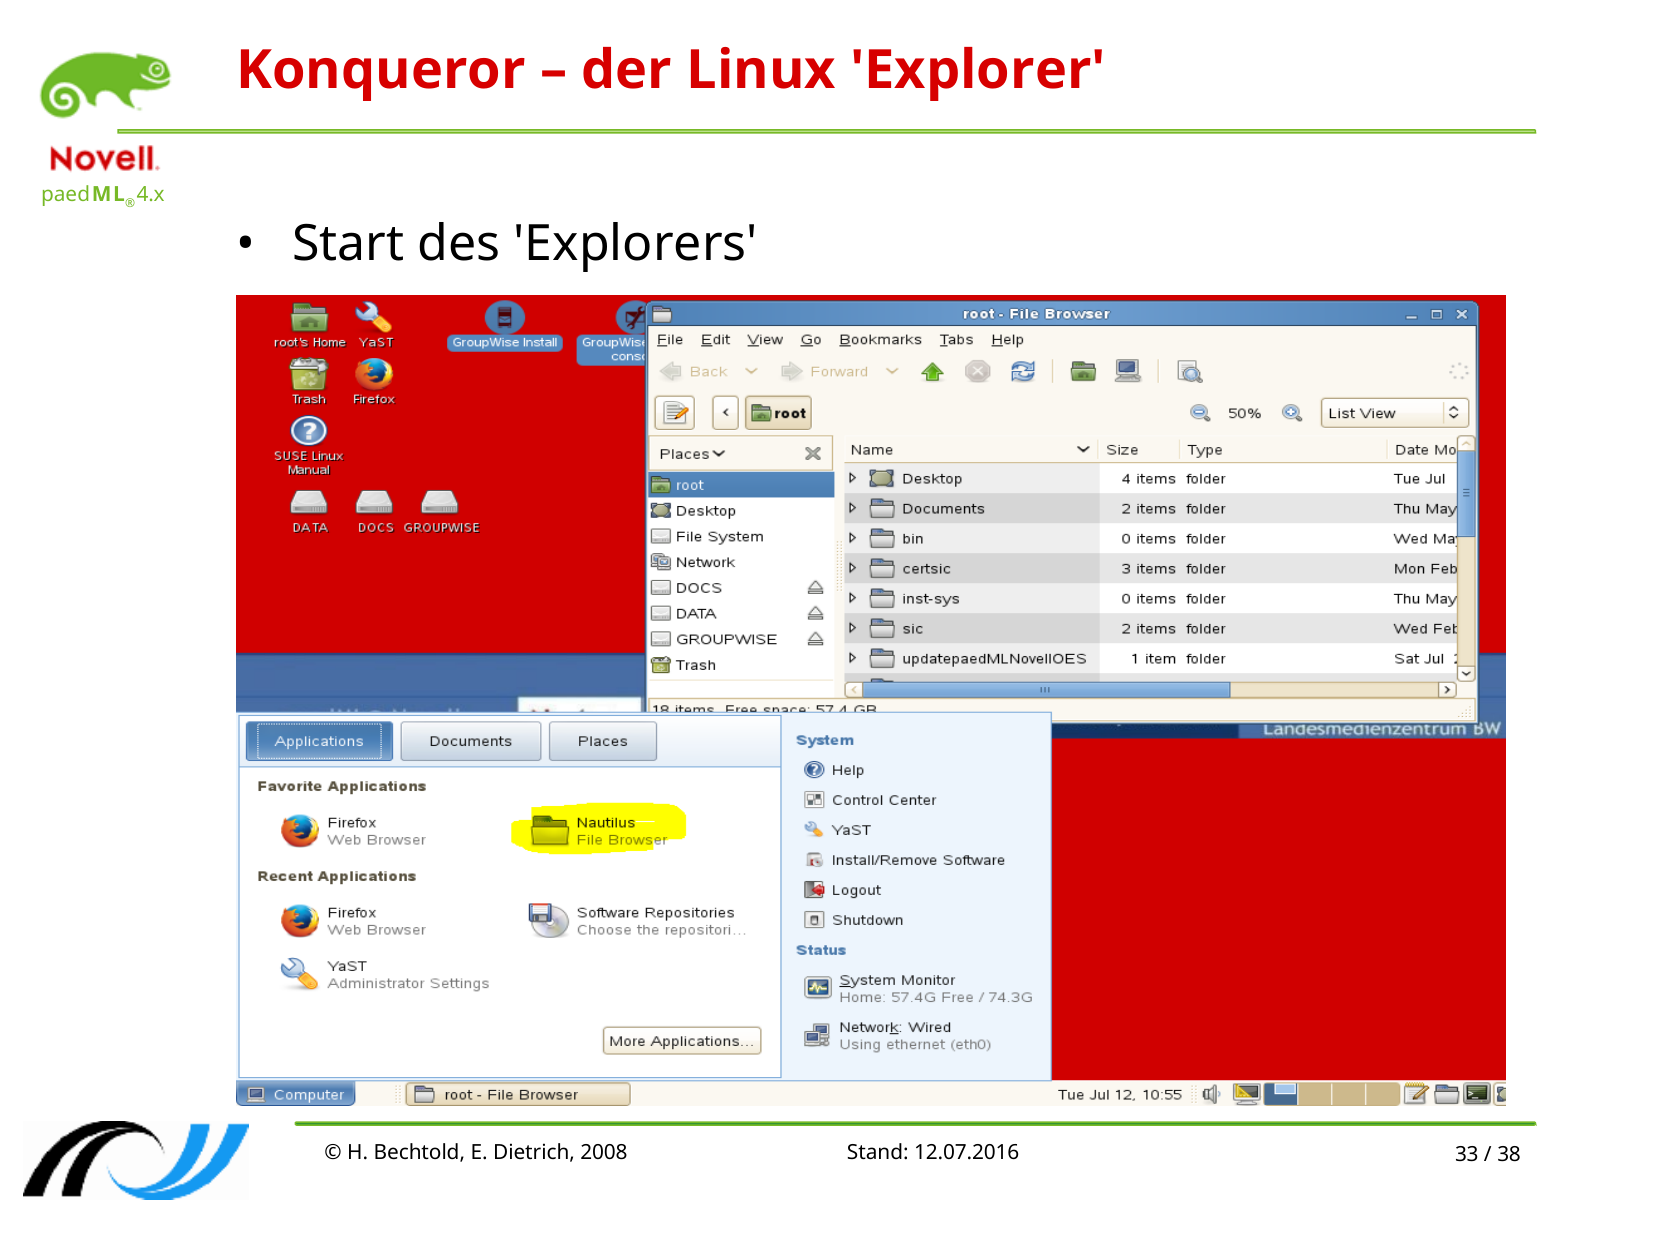

# Konqueror – der Linux 'Explorer'
Start des 'Explorers'
© H. Bechtold, E. Dietrich, 2008
12.07.2016
33